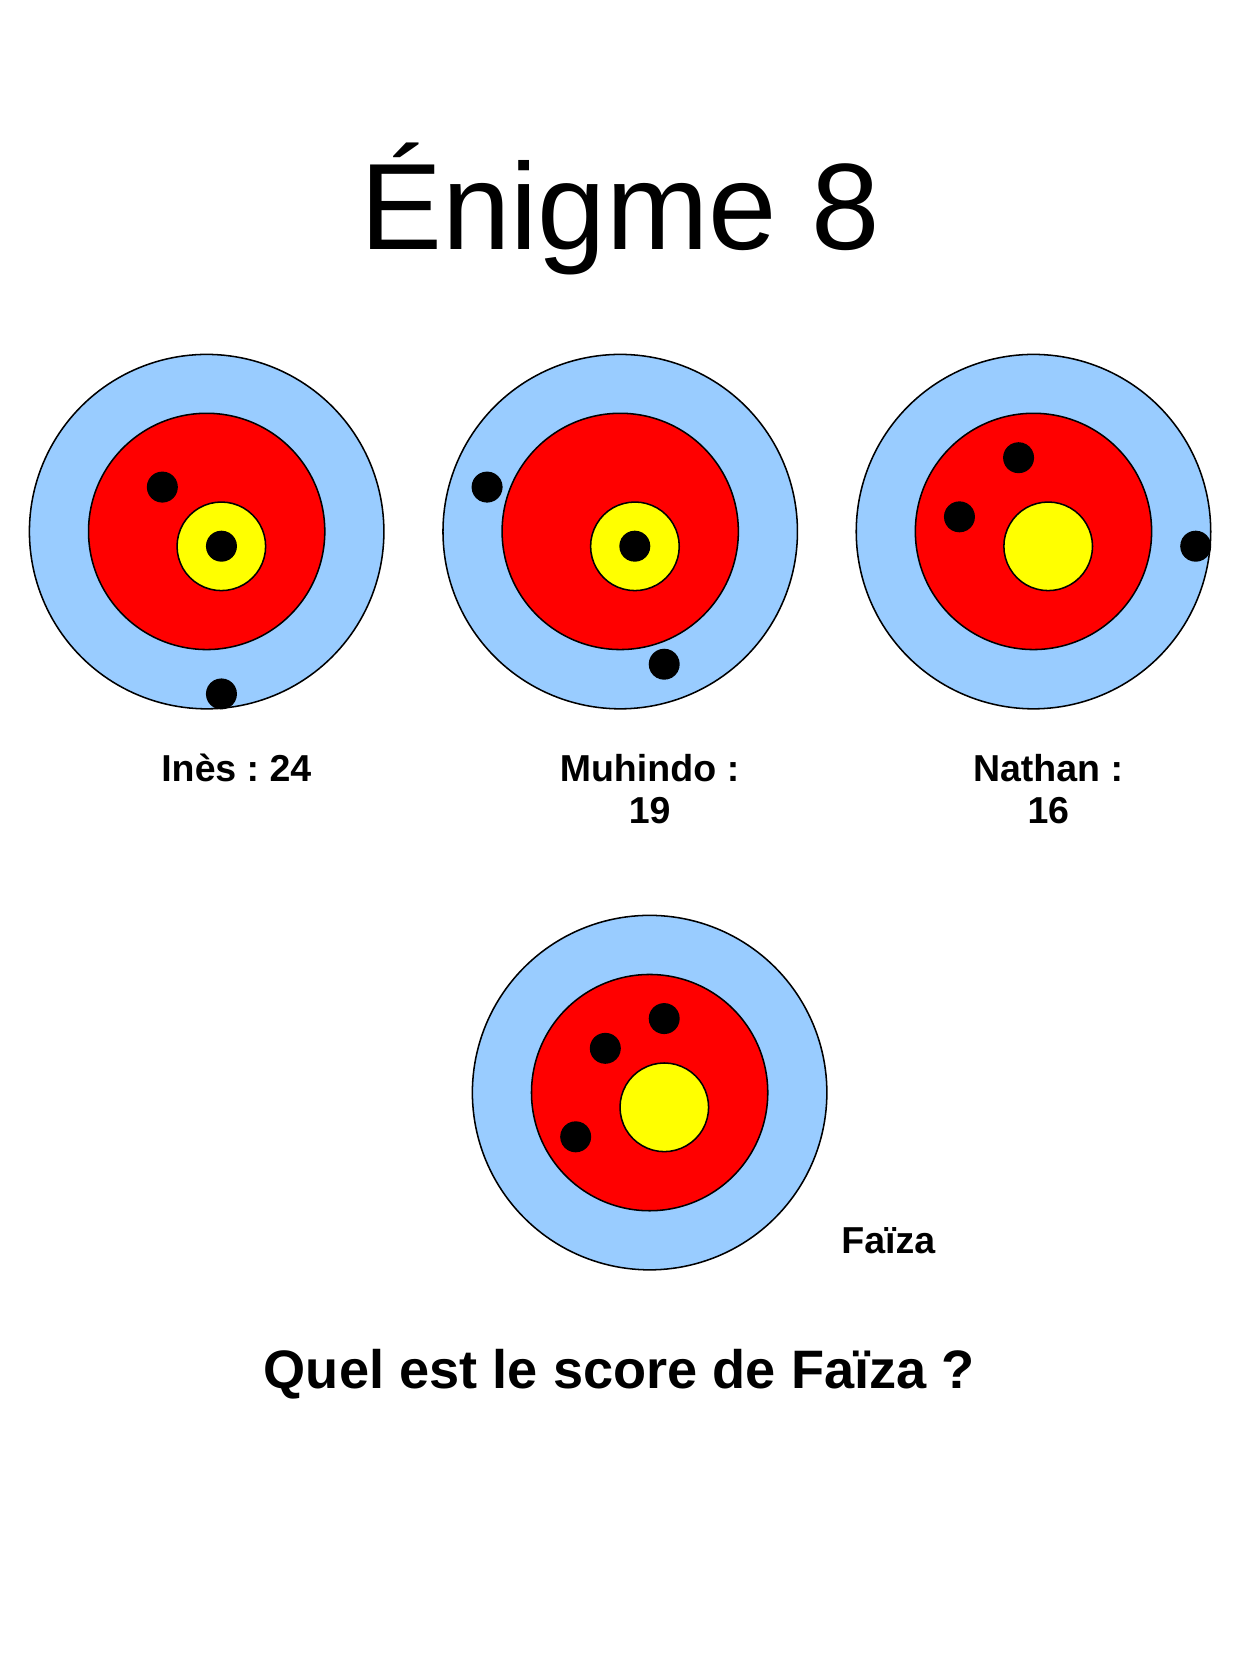

# Énigme 8
Inès : 24
Muhindo : 19
Nathan : 16
Faïza
Quel est le score de Faïza ?